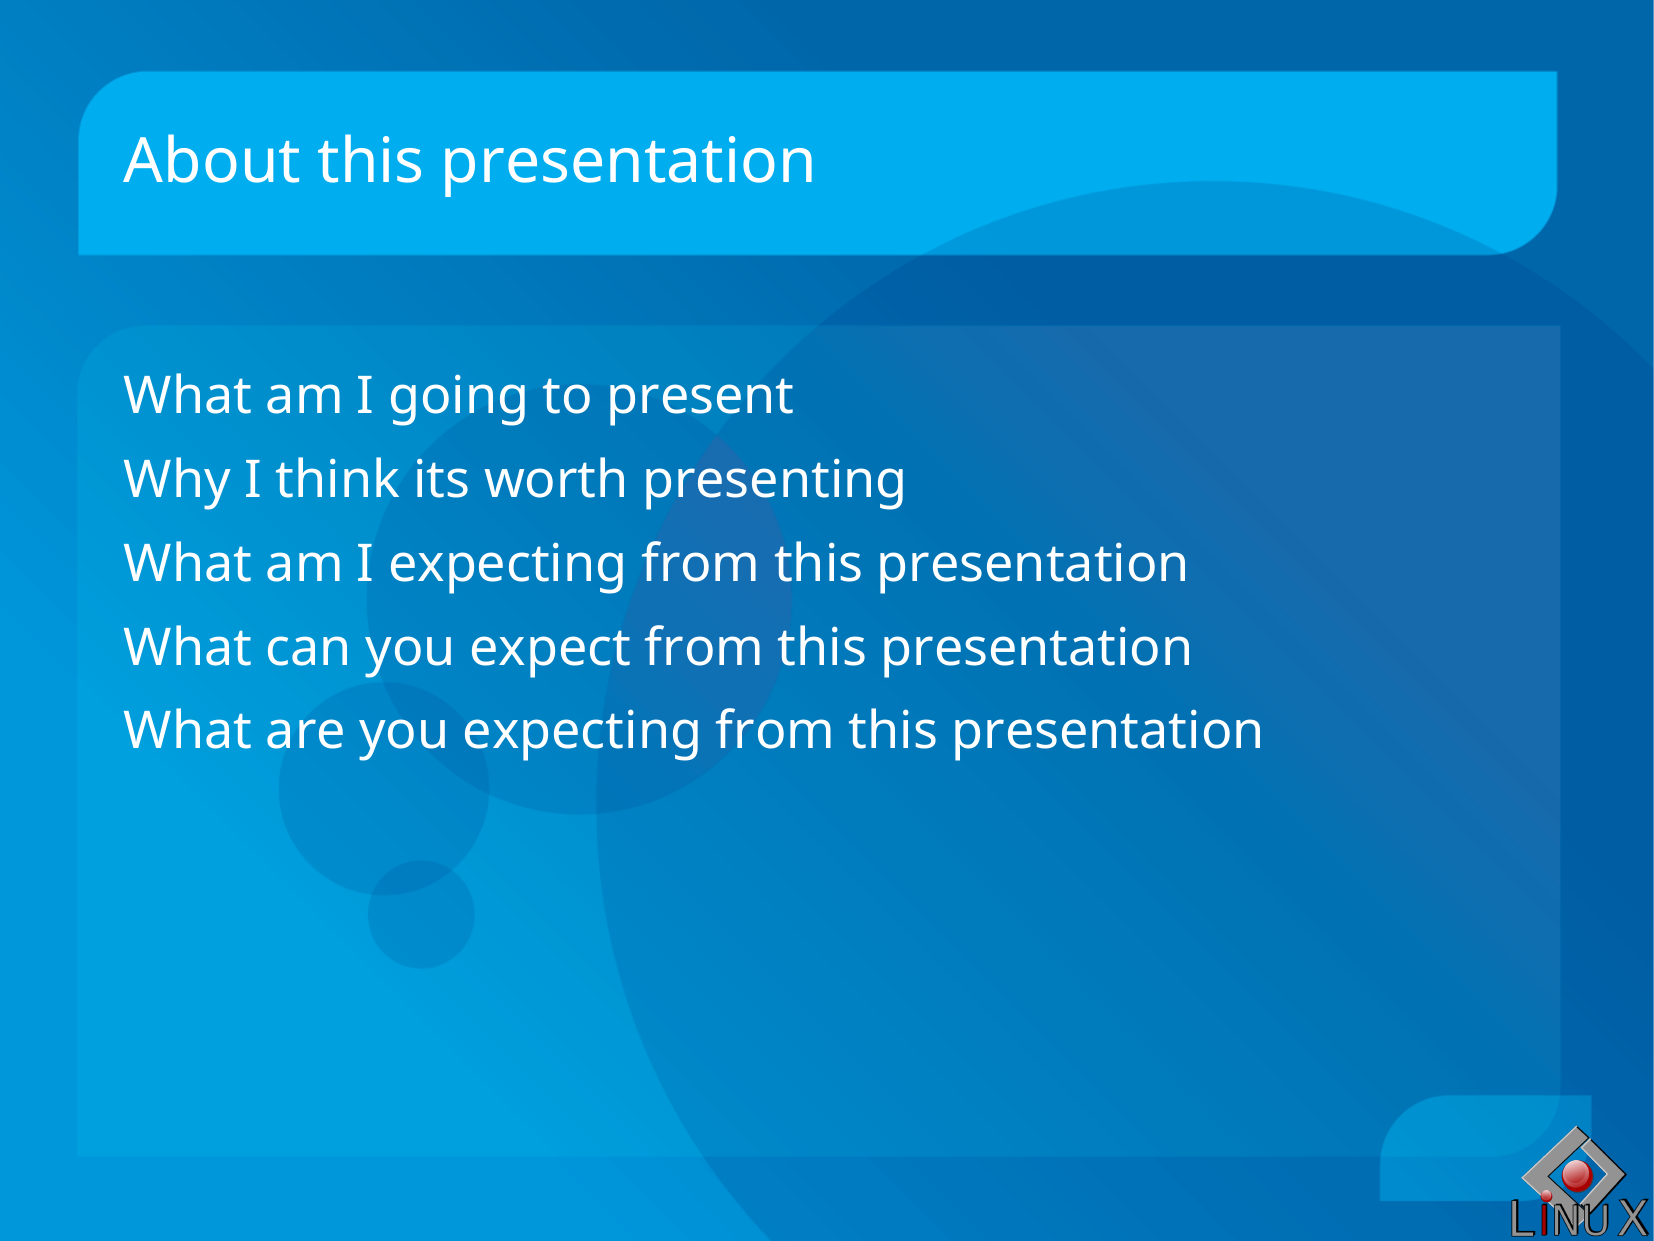

# About this presentation
What am I going to present
Why I think its worth presenting
What am I expecting from this presentation
What can you expect from this presentation
What are you expecting from this presentation